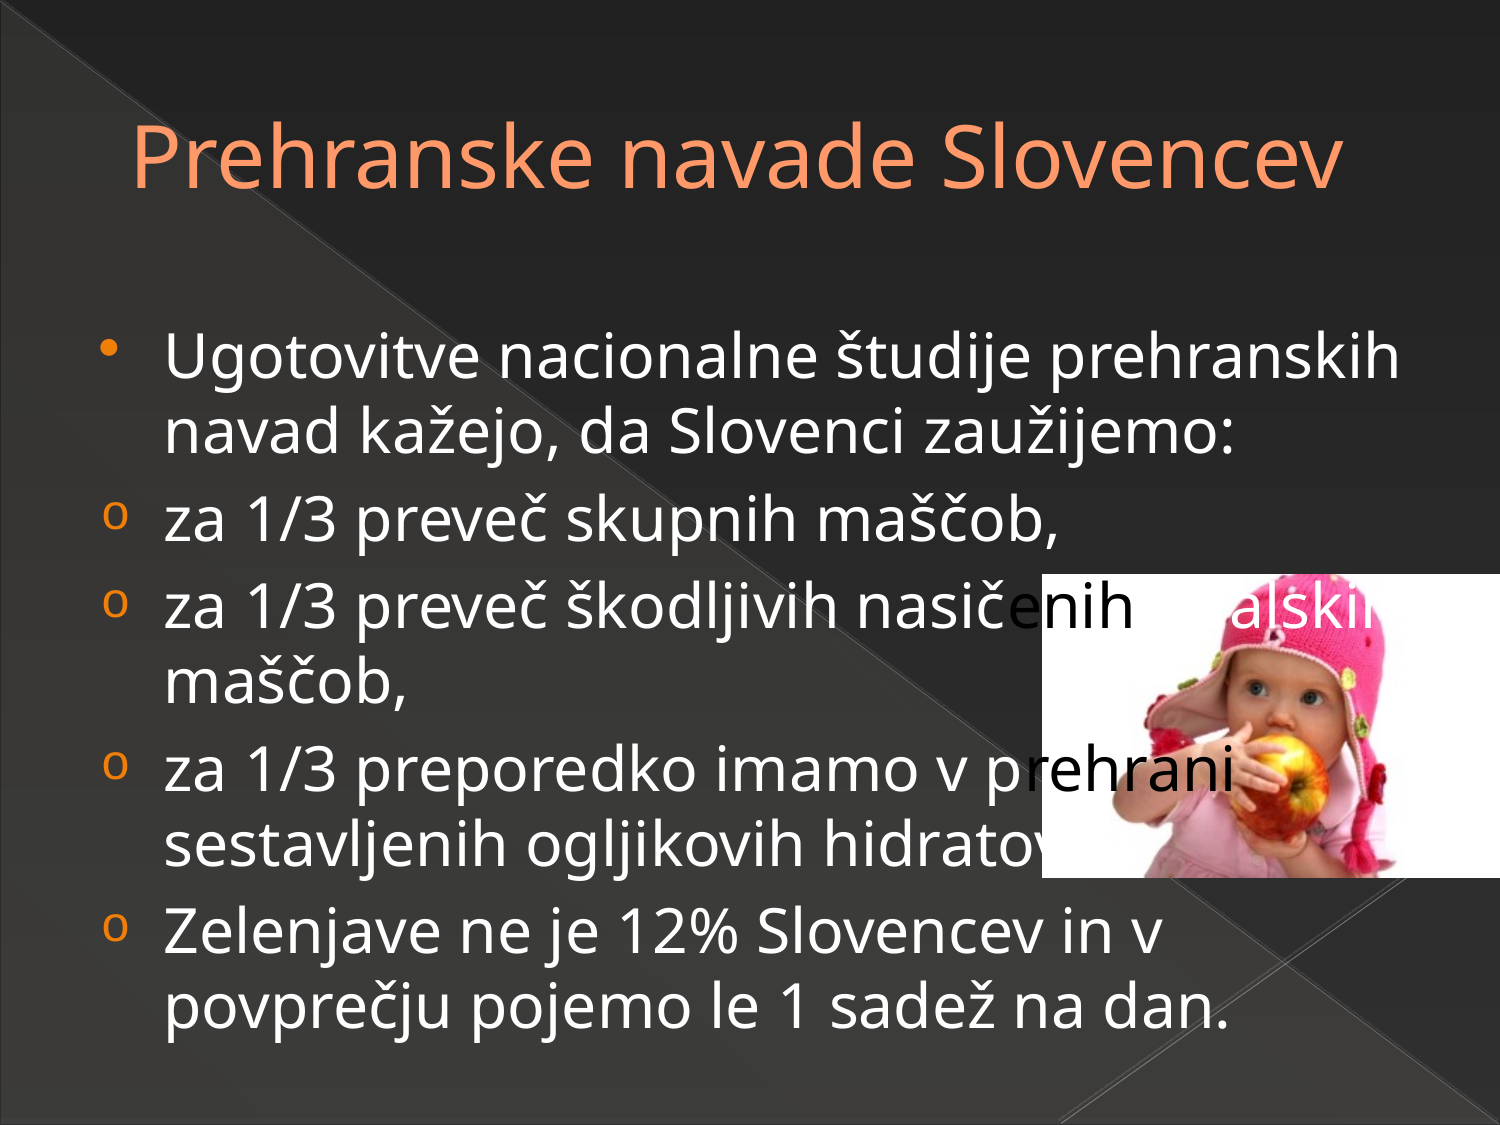

# Prehranske navade Slovencev
Ugotovitve nacionalne študije prehranskih navad kažejo, da Slovenci zaužijemo:
za 1/3 preveč skupnih maščob,
za 1/3 preveč škodljivih nasičenih živalskih maščob,
za 1/3 preporedko imamo v prehrani sestavljenih ogljikovih hidratov,
Zelenjave ne je 12% Slovencev in v povprečju pojemo le 1 sadež na dan.